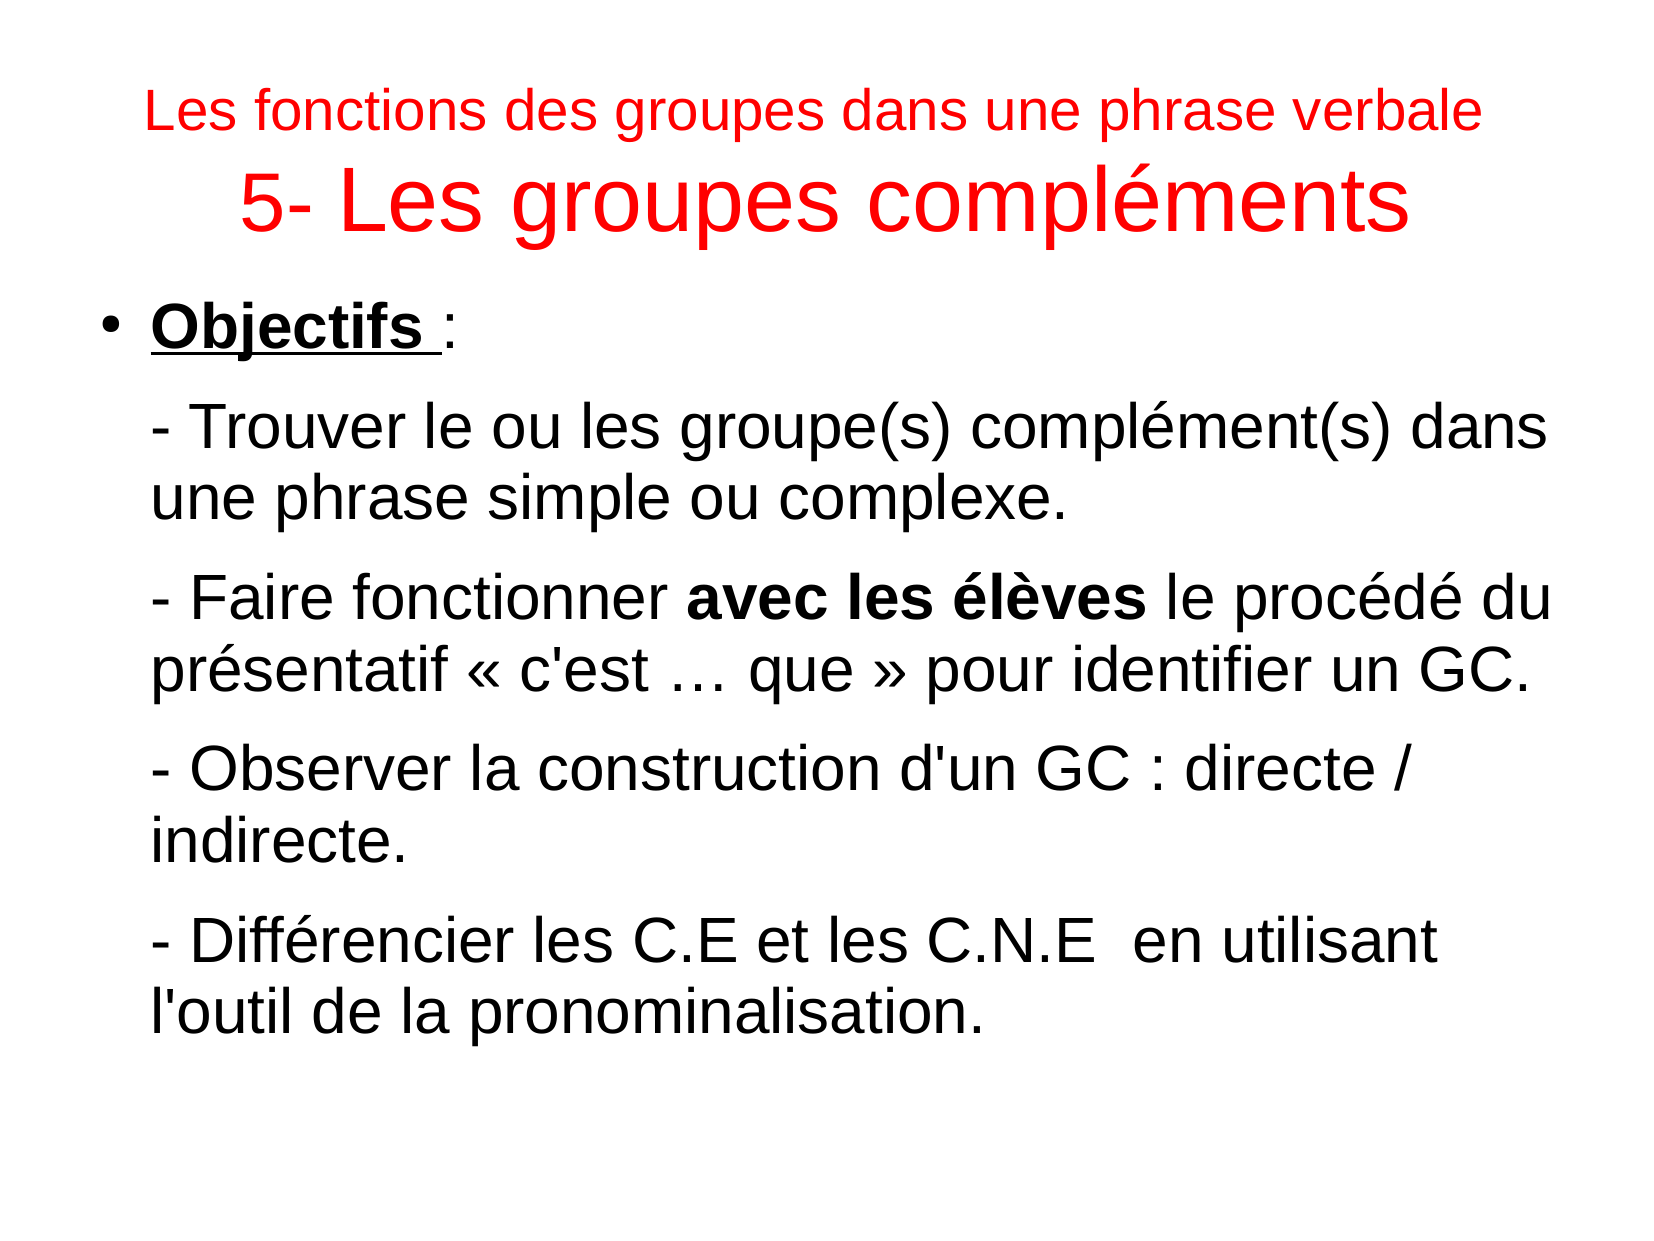

# Les fonctions des groupes dans une phrase verbale 5- Les groupes compléments
Objectifs :
- Trouver le ou les groupe(s) complément(s) dans une phrase simple ou complexe.
- Faire fonctionner avec les élèves le procédé du présentatif « c'est … que » pour identifier un GC.
- Observer la construction d'un GC : directe / indirecte.
- Différencier les C.E et les C.N.E en utilisant l'outil de la pronominalisation.